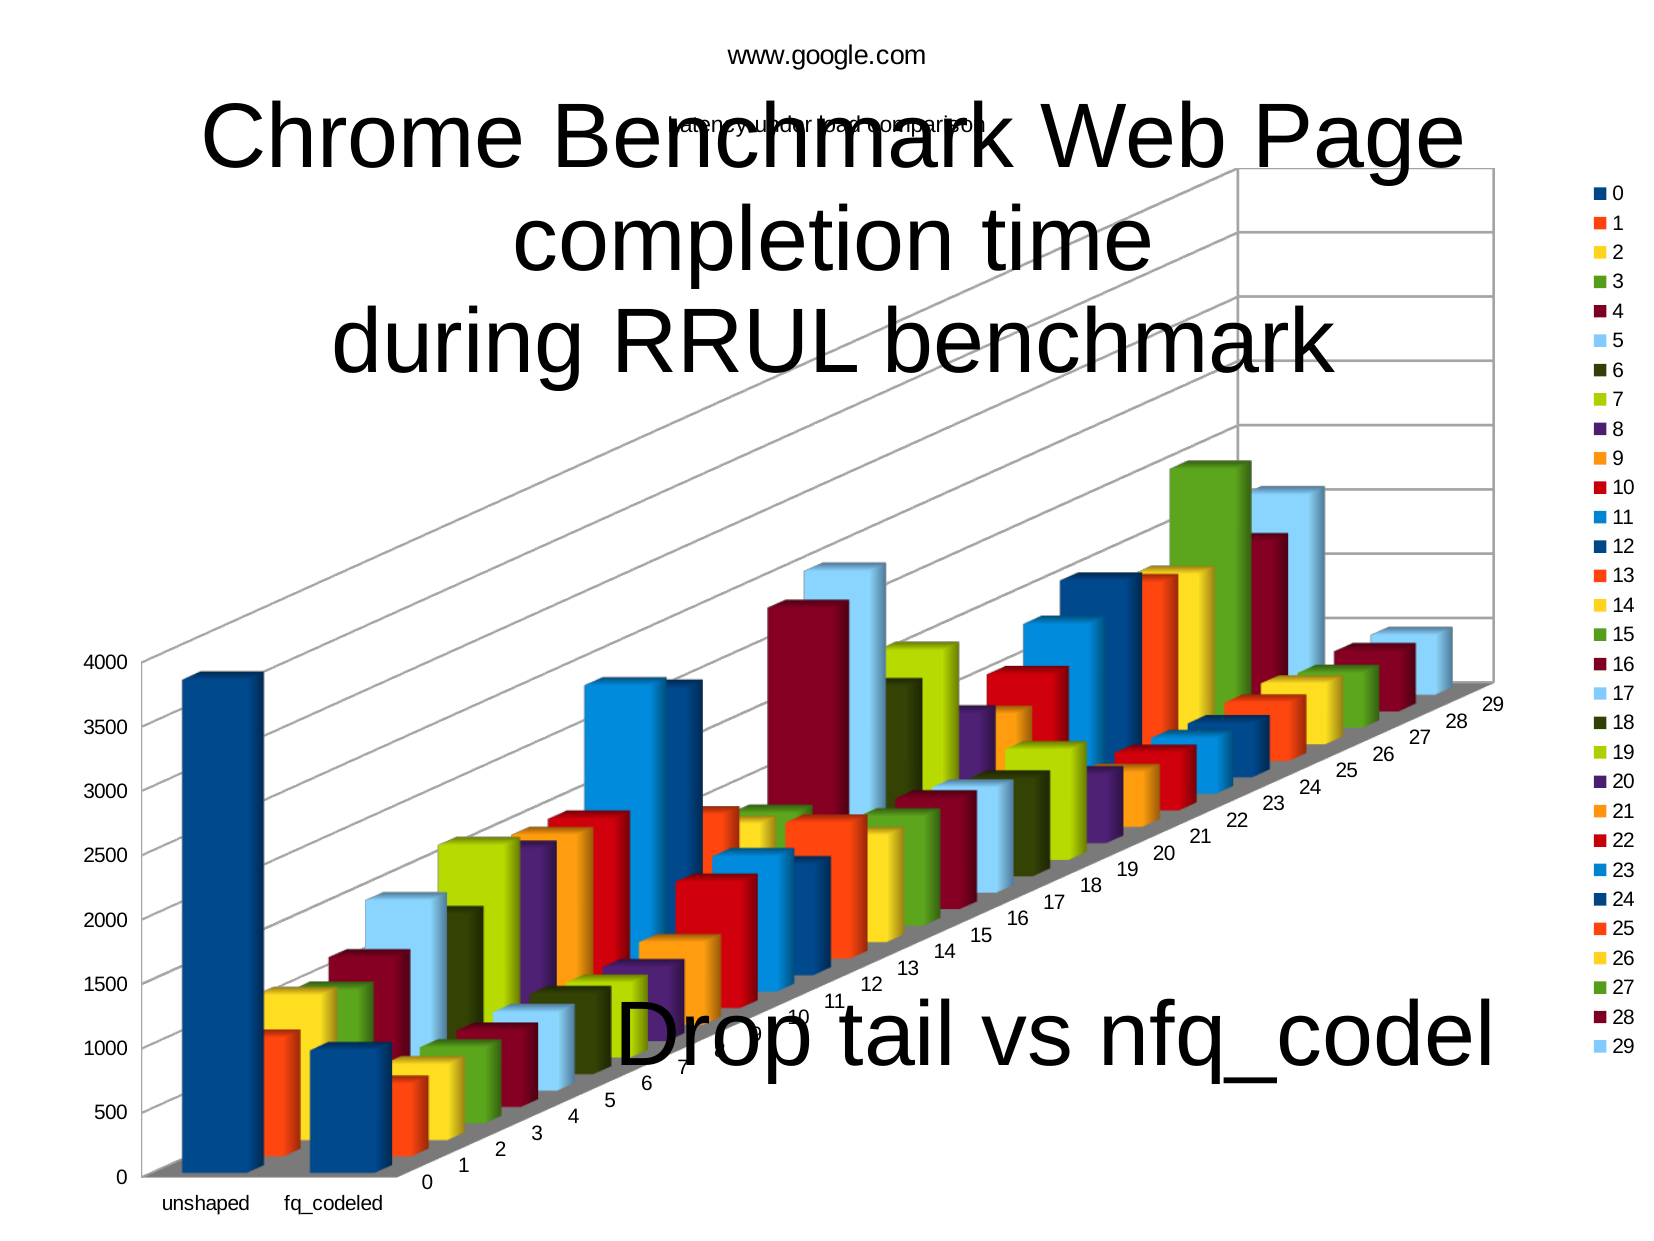

[unsupported chart]
# Chrome Benchmark Web Page completion time during RRUL benchmark
Drop tail vs nfq_codel